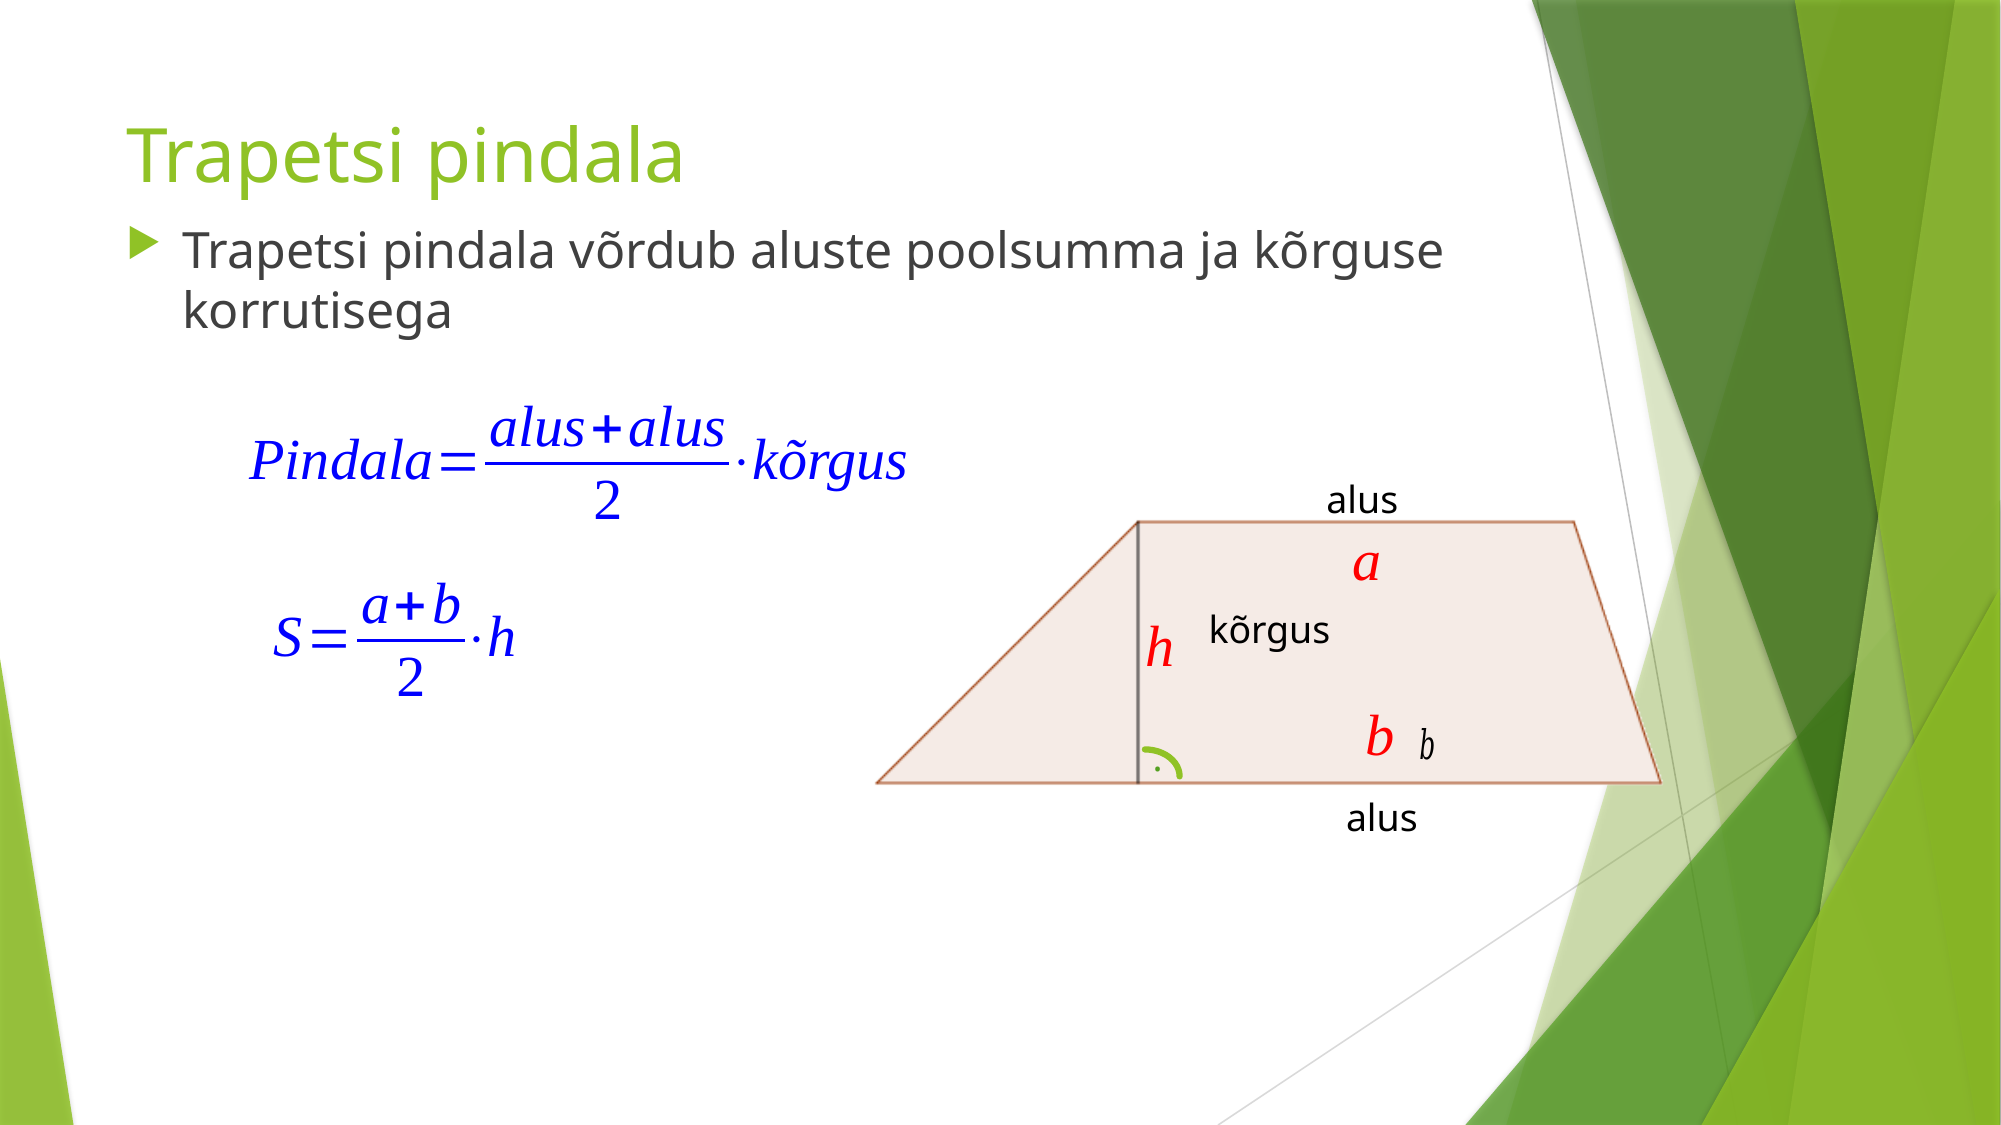

# Trapetsi pindala
Trapetsi pindala võrdub aluste poolsumma ja kõrguse korrutisega
alus
.
kõrgus
alus